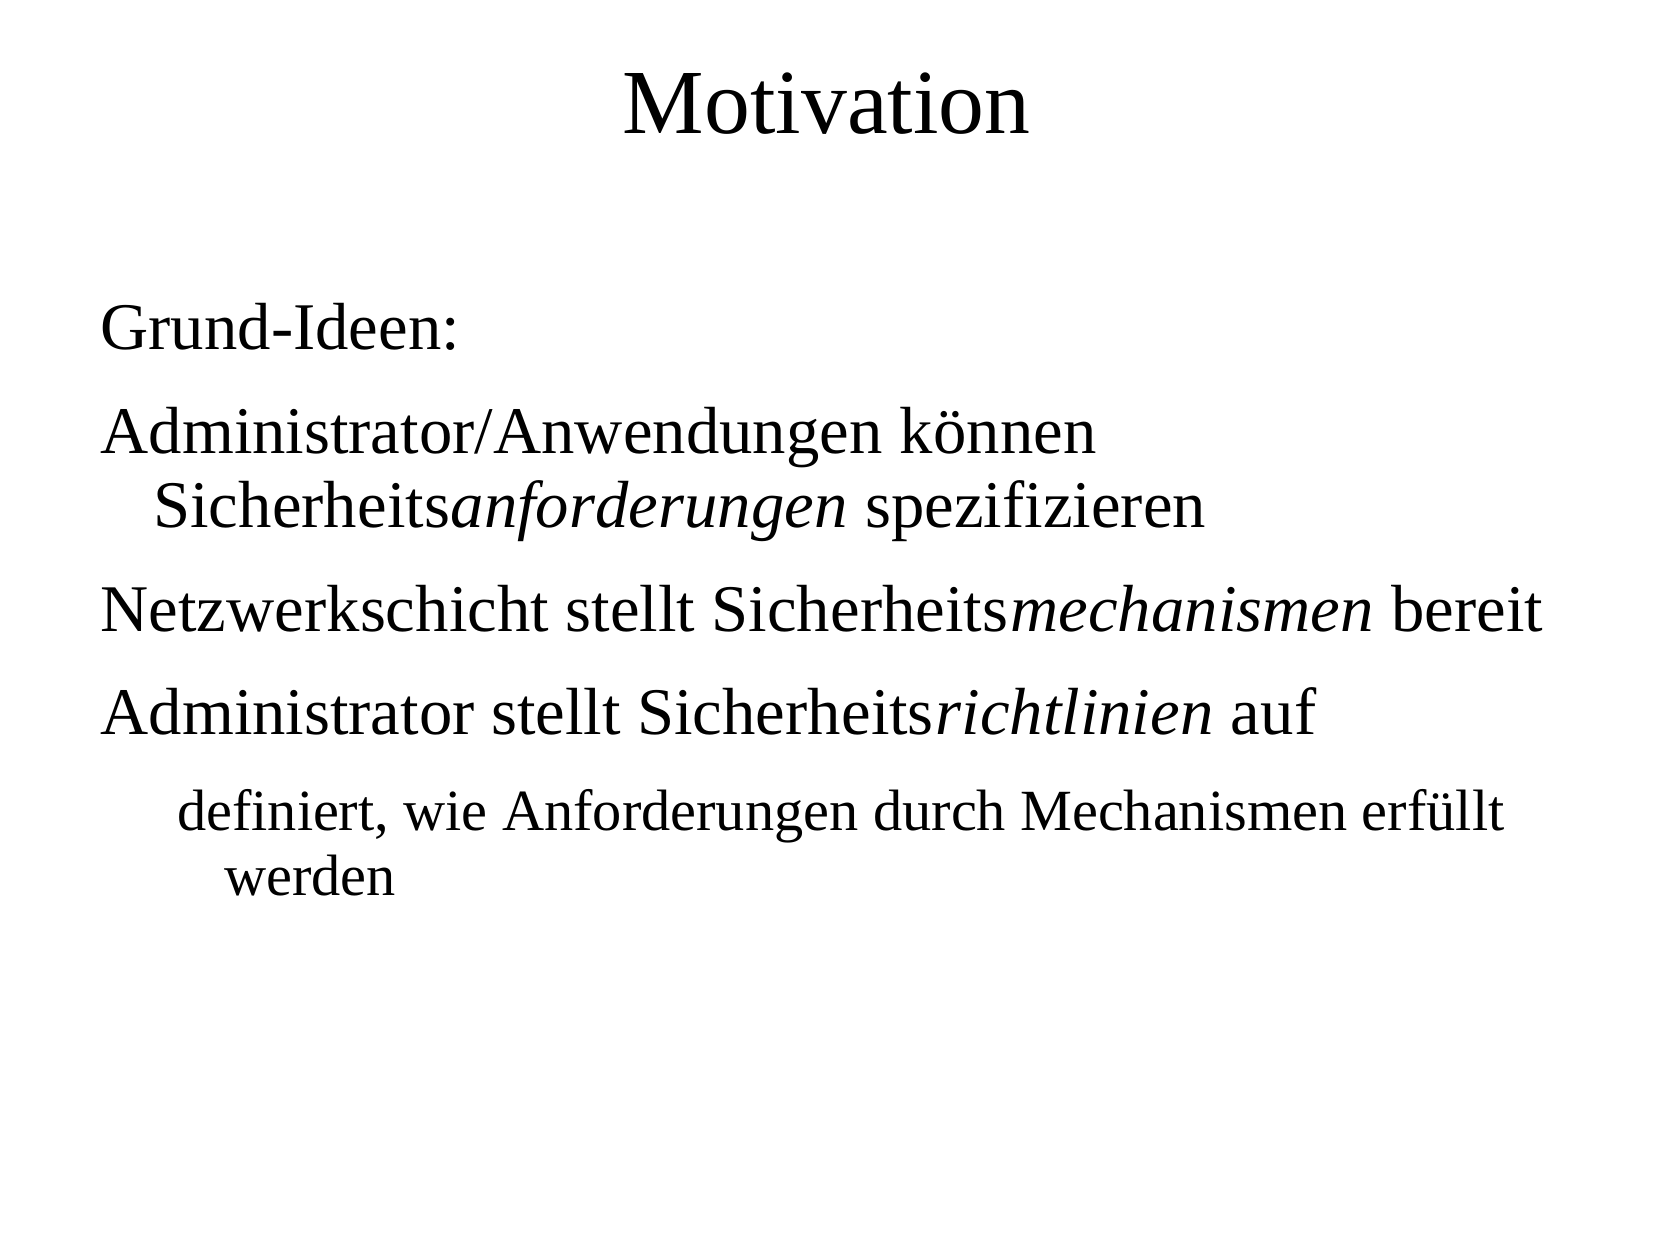

# Motivation
Grund-Ideen:
Administrator/Anwendungen können Sicherheitsanforderungen spezifizieren
Netzwerkschicht stellt Sicherheitsmechanismen bereit
Administrator stellt Sicherheitsrichtlinien auf
definiert, wie Anforderungen durch Mechanismen erfüllt werden